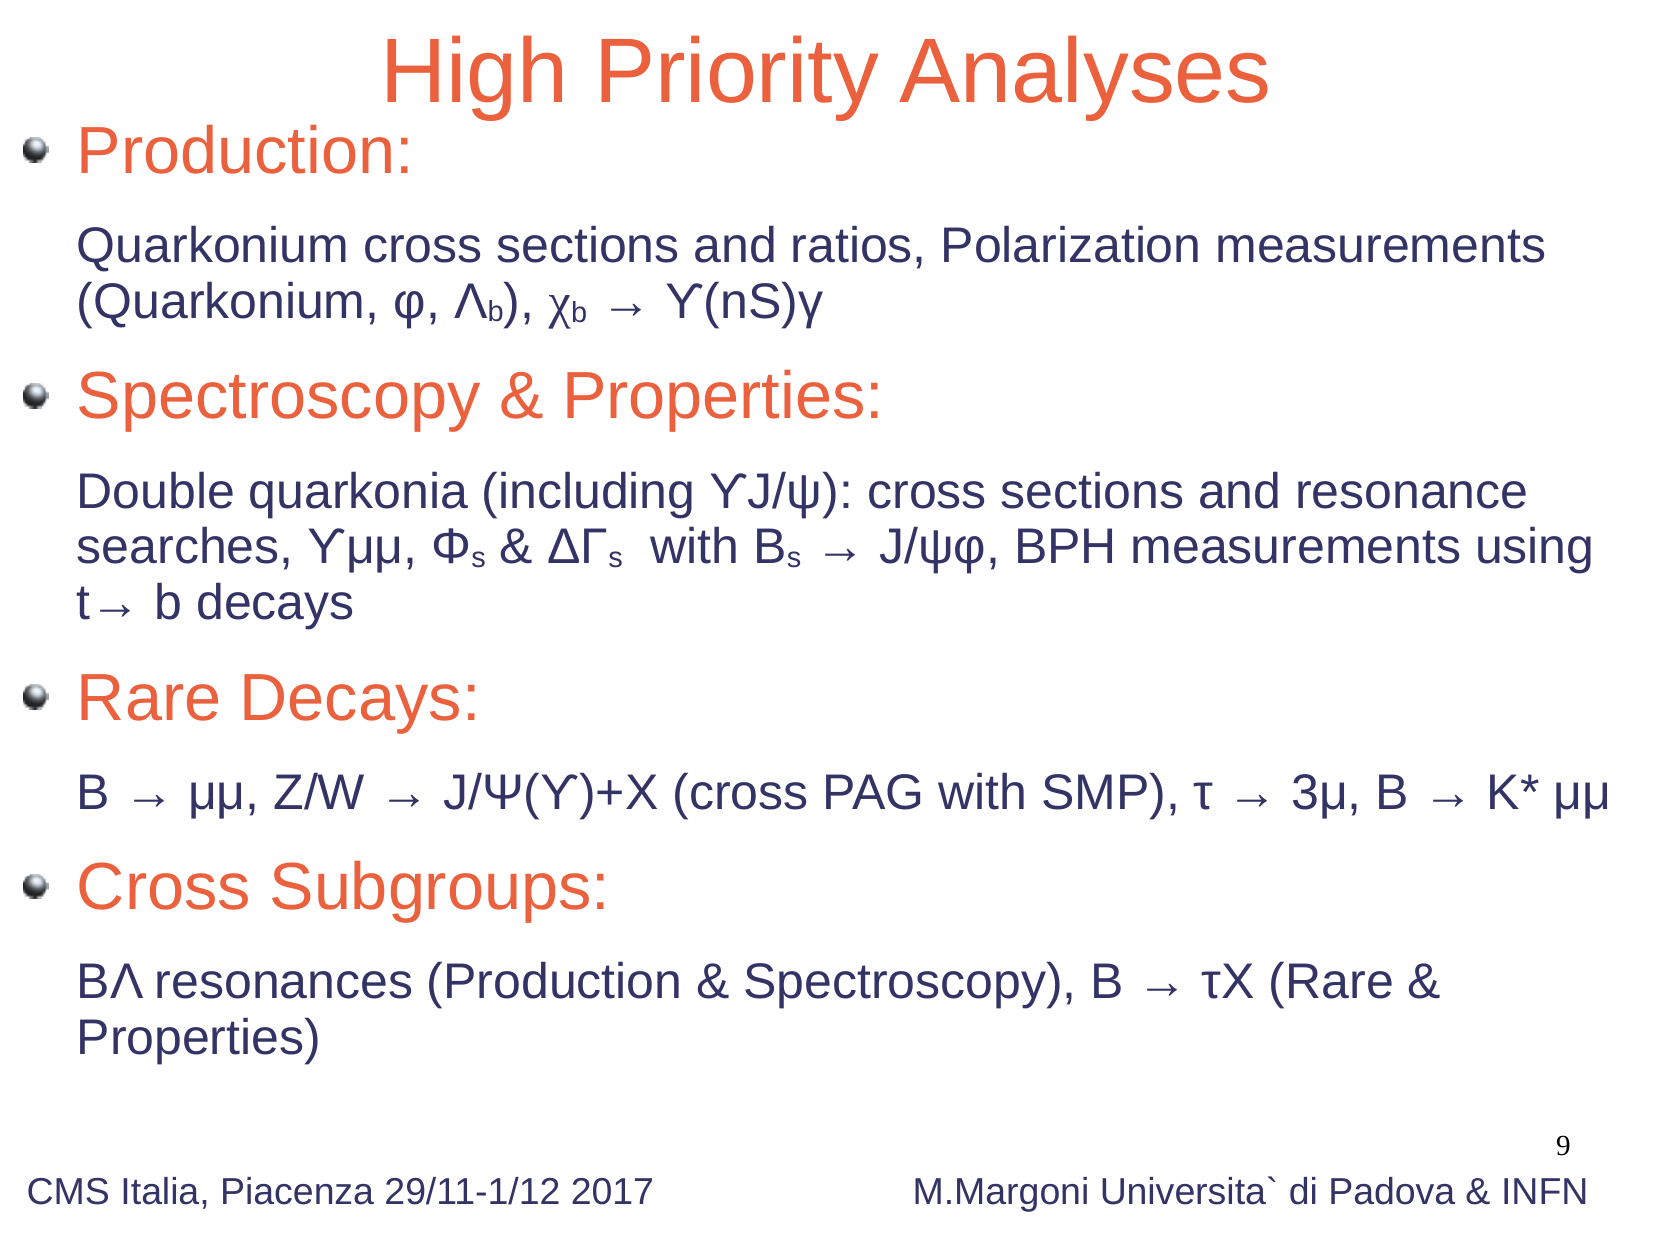

# High Priority Analyses
Production:
Quarkonium cross sections and ratios, Polarization measurements (Quarkonium, φ, Λb), χb → ϒ(nS)γ
Spectroscopy & Properties:
Double quarkonia (including ϒJ/ψ): cross sections and resonance searches, ϒμμ, Φs & ΔΓs with Bs → J/ψφ, BPH measurements using t→ b decays
Rare Decays:
B → μμ, Z/W → J/Ψ(ϒ)+X (cross PAG with SMP), τ → 3μ, B → K* μμ
Cross Subgroups:
BΛ resonances (Production & Spectroscopy), B → τX (Rare & Properties)
9
CMS Italia, Piacenza 29/11-1/12 2017				M.Margoni Universita` di Padova & INFN